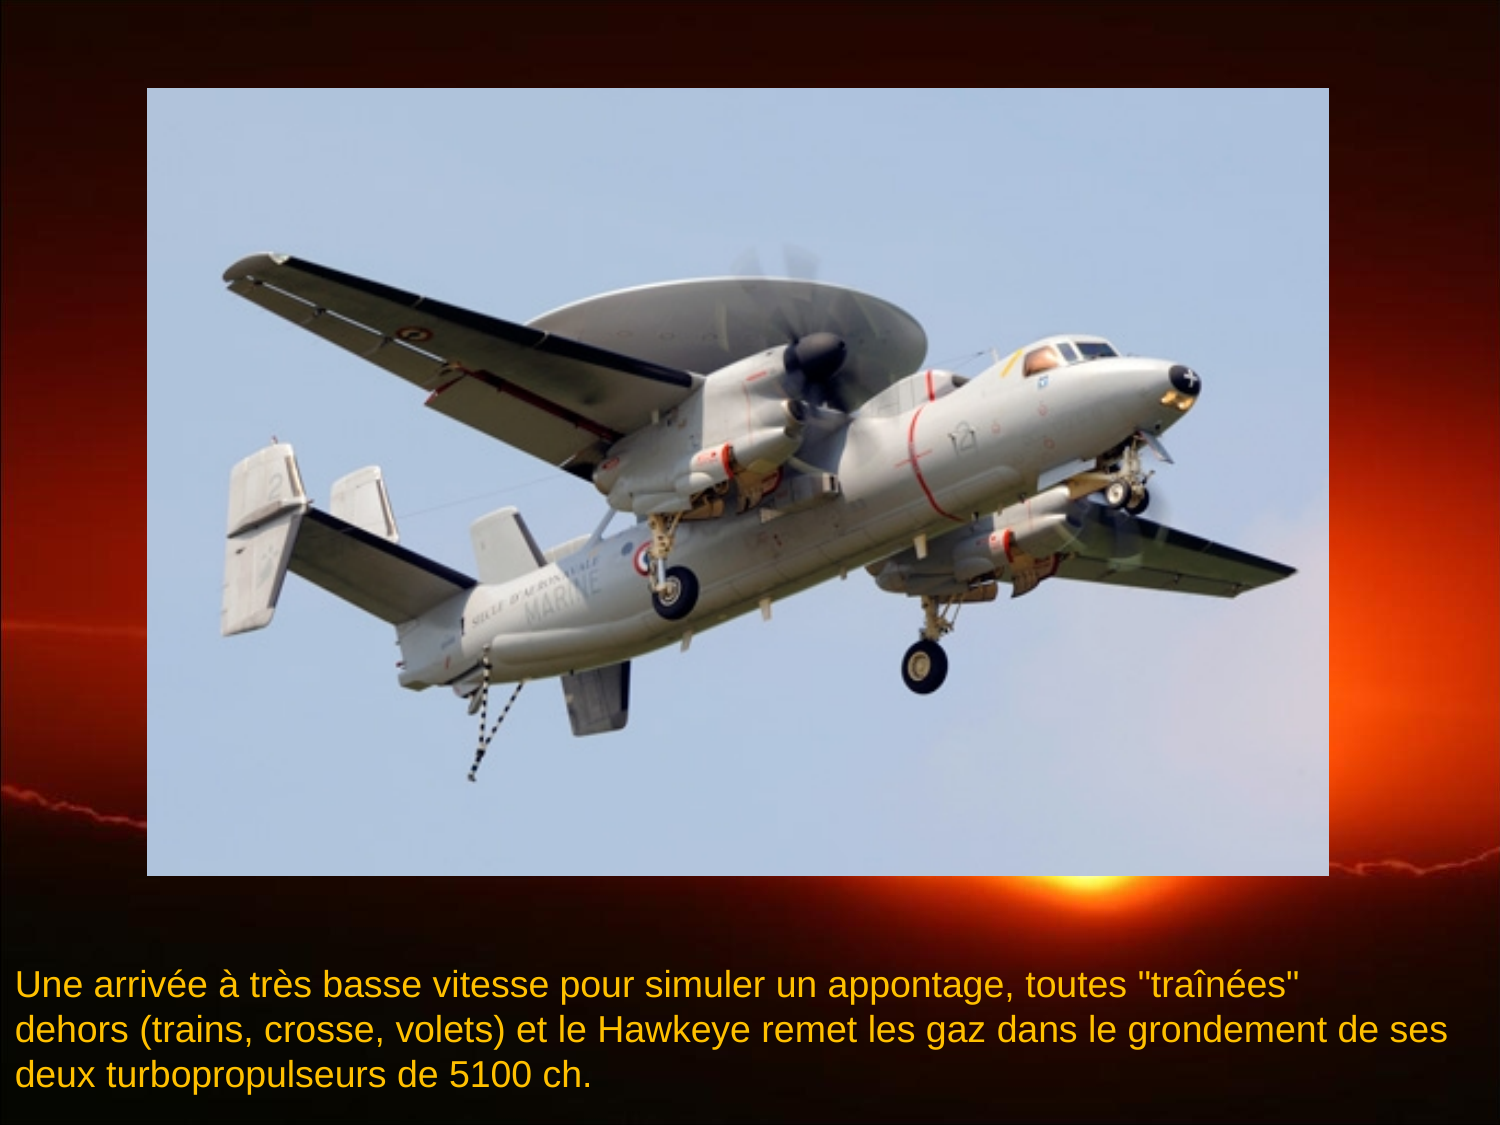

Une arrivée à très basse vitesse pour simuler un appontage, toutes "traînées" dehors (trains, crosse, volets) et le Hawkeye remet les gaz dans le grondement de ses deux turbopropulseurs de 5100 ch.